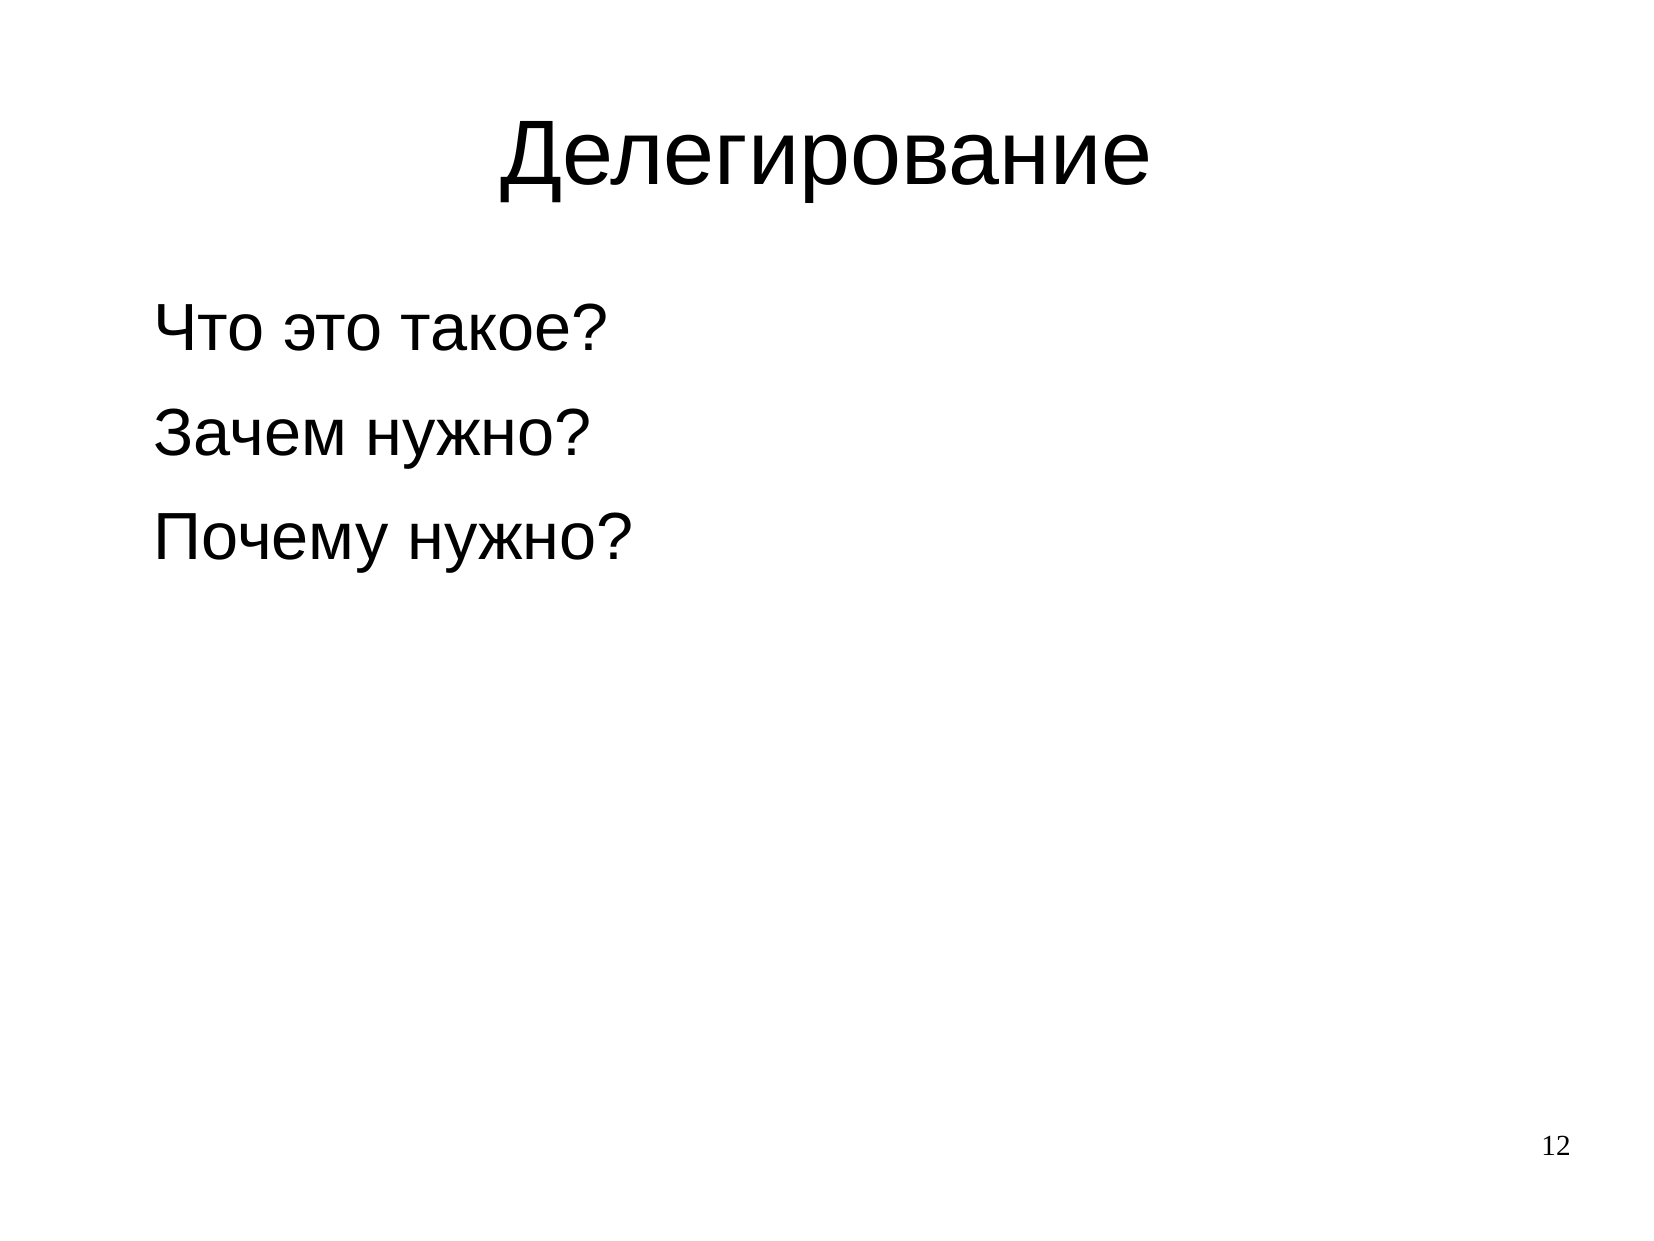

# Делегирование
Что это такое?
Зачем нужно?
Почему нужно?
12